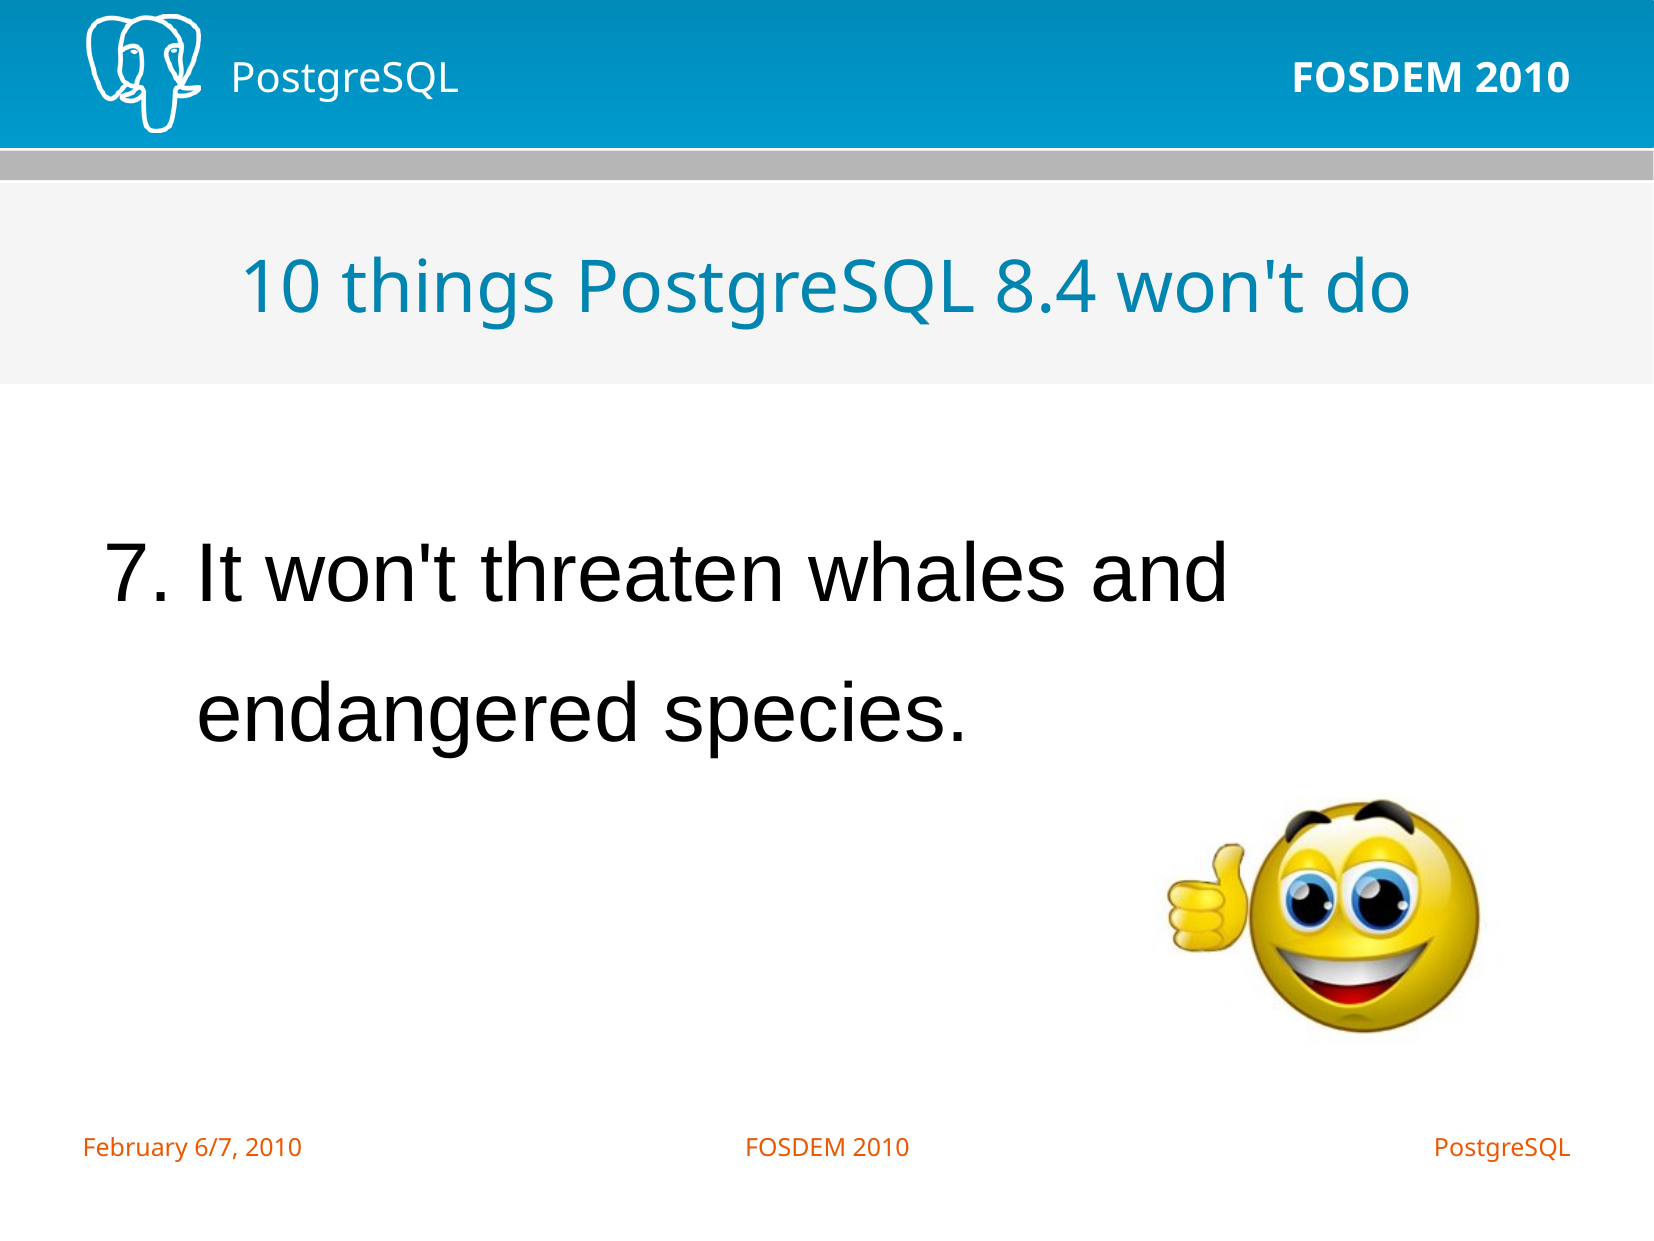

# 10 things PostgreSQL 8.4 won't do
7. It won't threaten whales and
 endangered species.
16